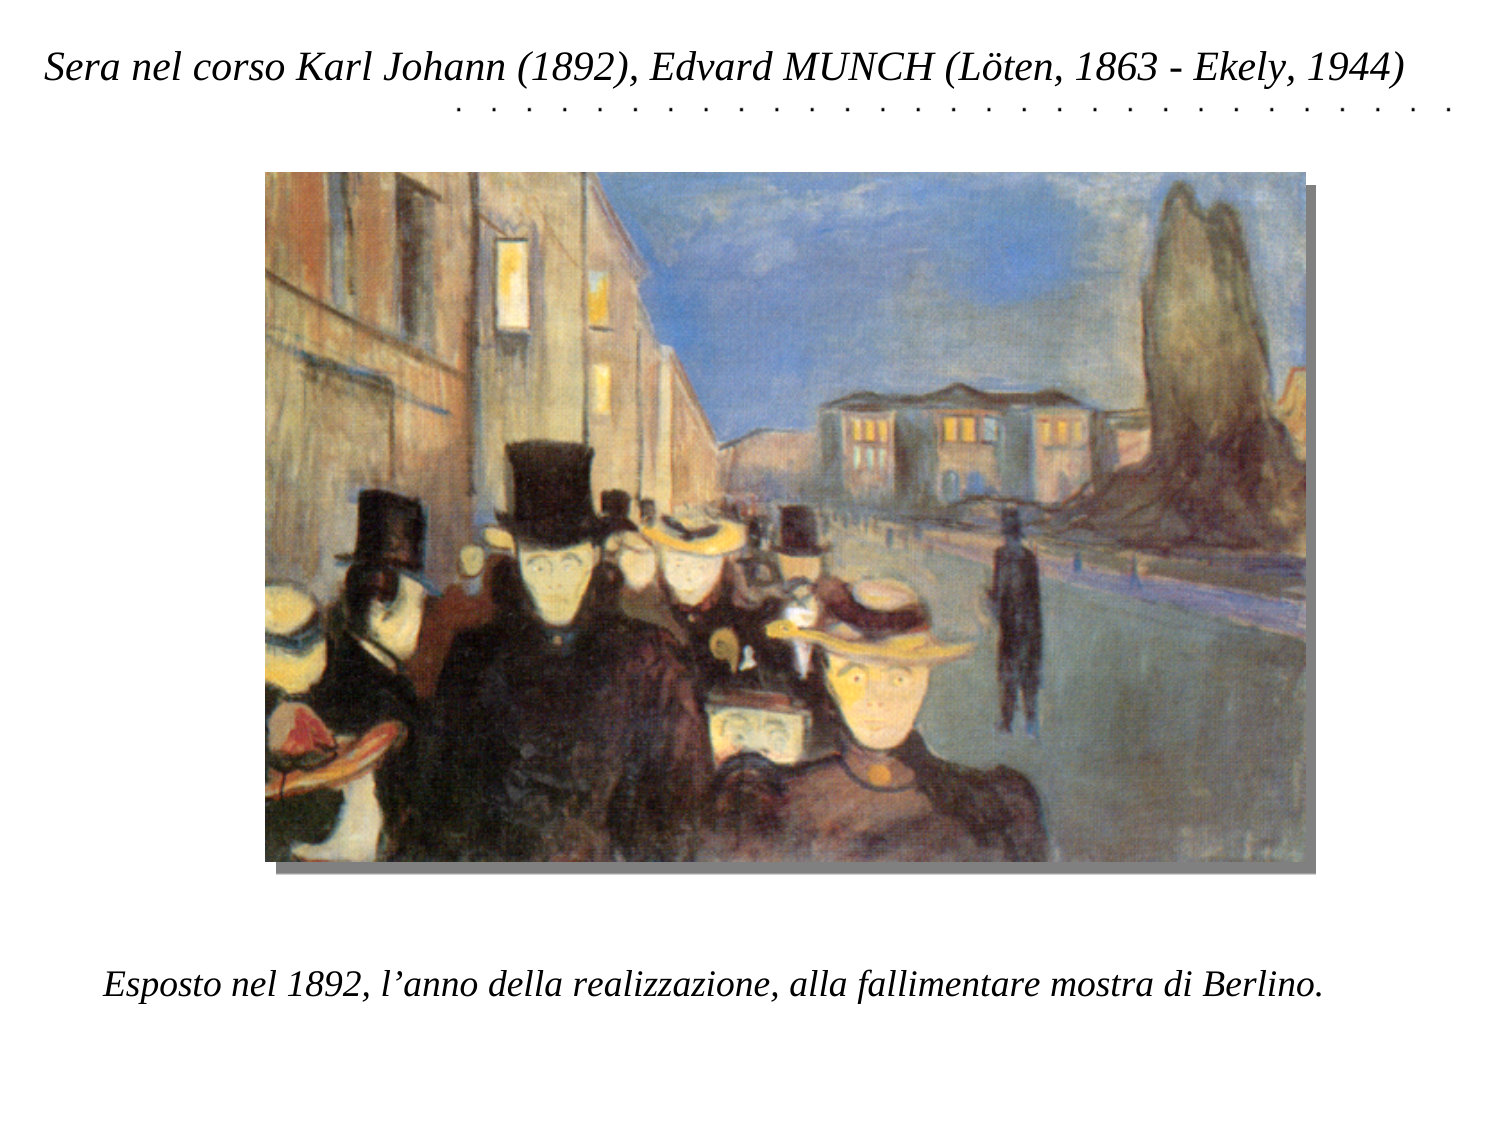

# Sera nel corso Karl Johann (1892), Edvard MUNCH (Löten, 1863 - Ekely, 1944)
Esposto nel 1892, l’anno della realizzazione, alla fallimentare mostra di Berlino.